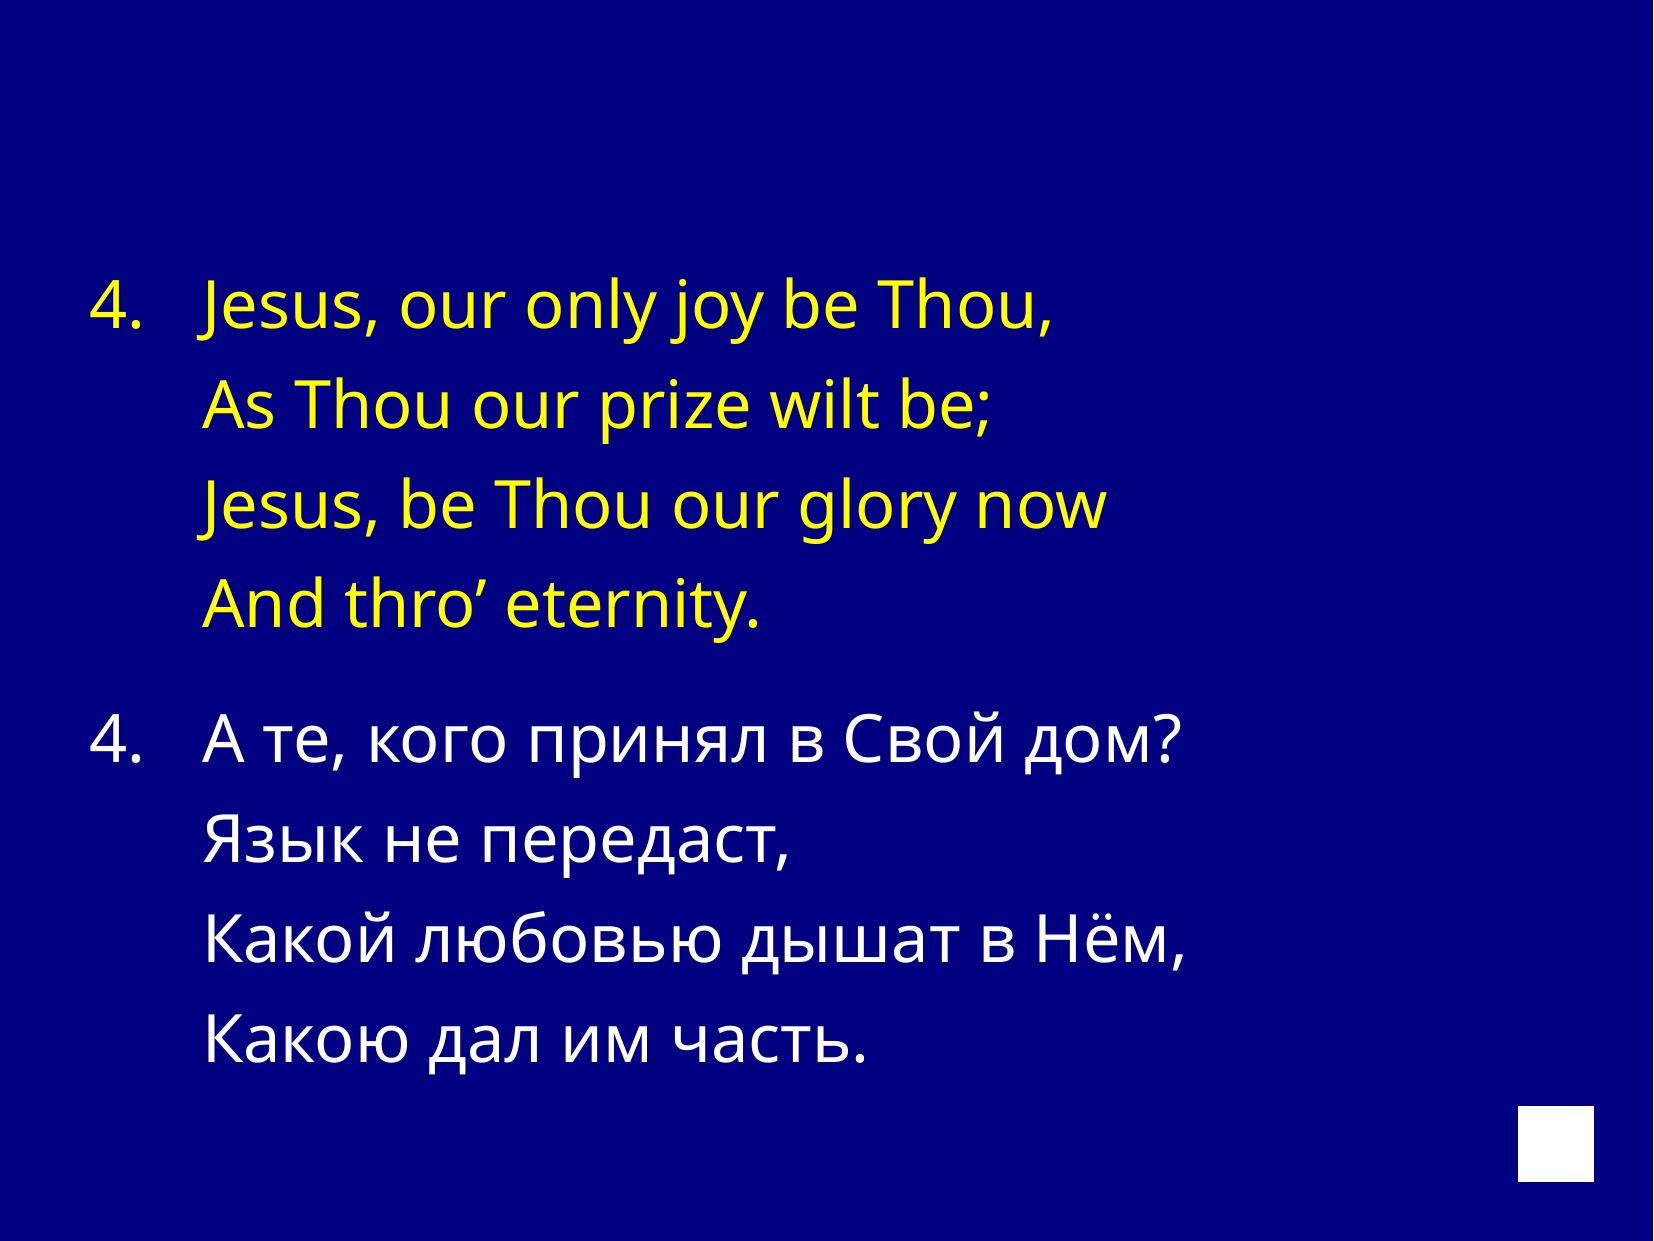

4.	Jesus, our only joy be Thou,
	As Thou our prize wilt be;
	Jesus, be Thou our glory now
	And thro’ eternity.
4.	А те, кого принял в Свой дом?
	Язык не передаст,
	Какой любовью дышат в Нём,
	Какою дал им часть.